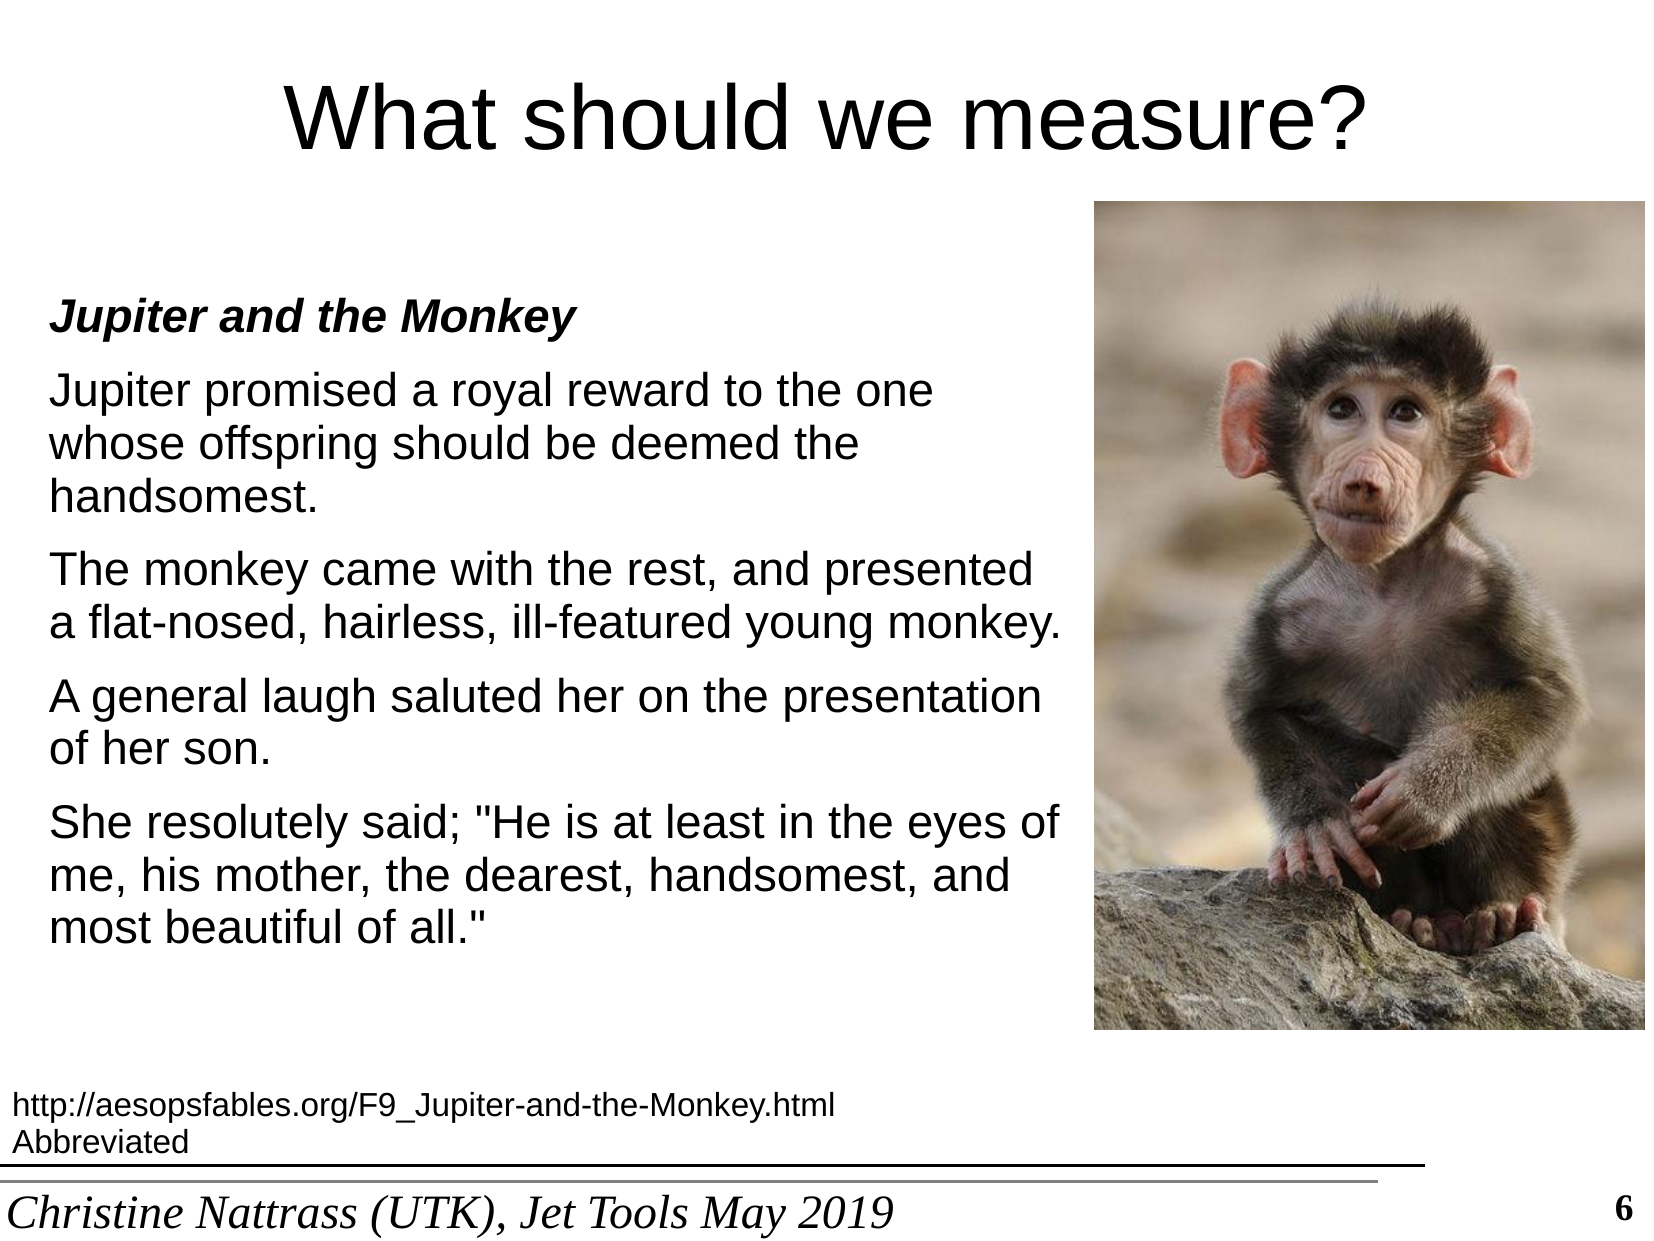

# What should we measure?
Jupiter and the Monkey
Jupiter promised a royal reward to the one whose offspring should be deemed the handsomest.
The monkey came with the rest, and presented a flat-nosed, hairless, ill-featured young monkey.
A general laugh saluted her on the presentation of her son.
She resolutely said; "He is at least in the eyes of me, his mother, the dearest, handsomest, and most beautiful of all."
http://aesopsfables.org/F9_Jupiter-and-the-Monkey.html
Abbreviated